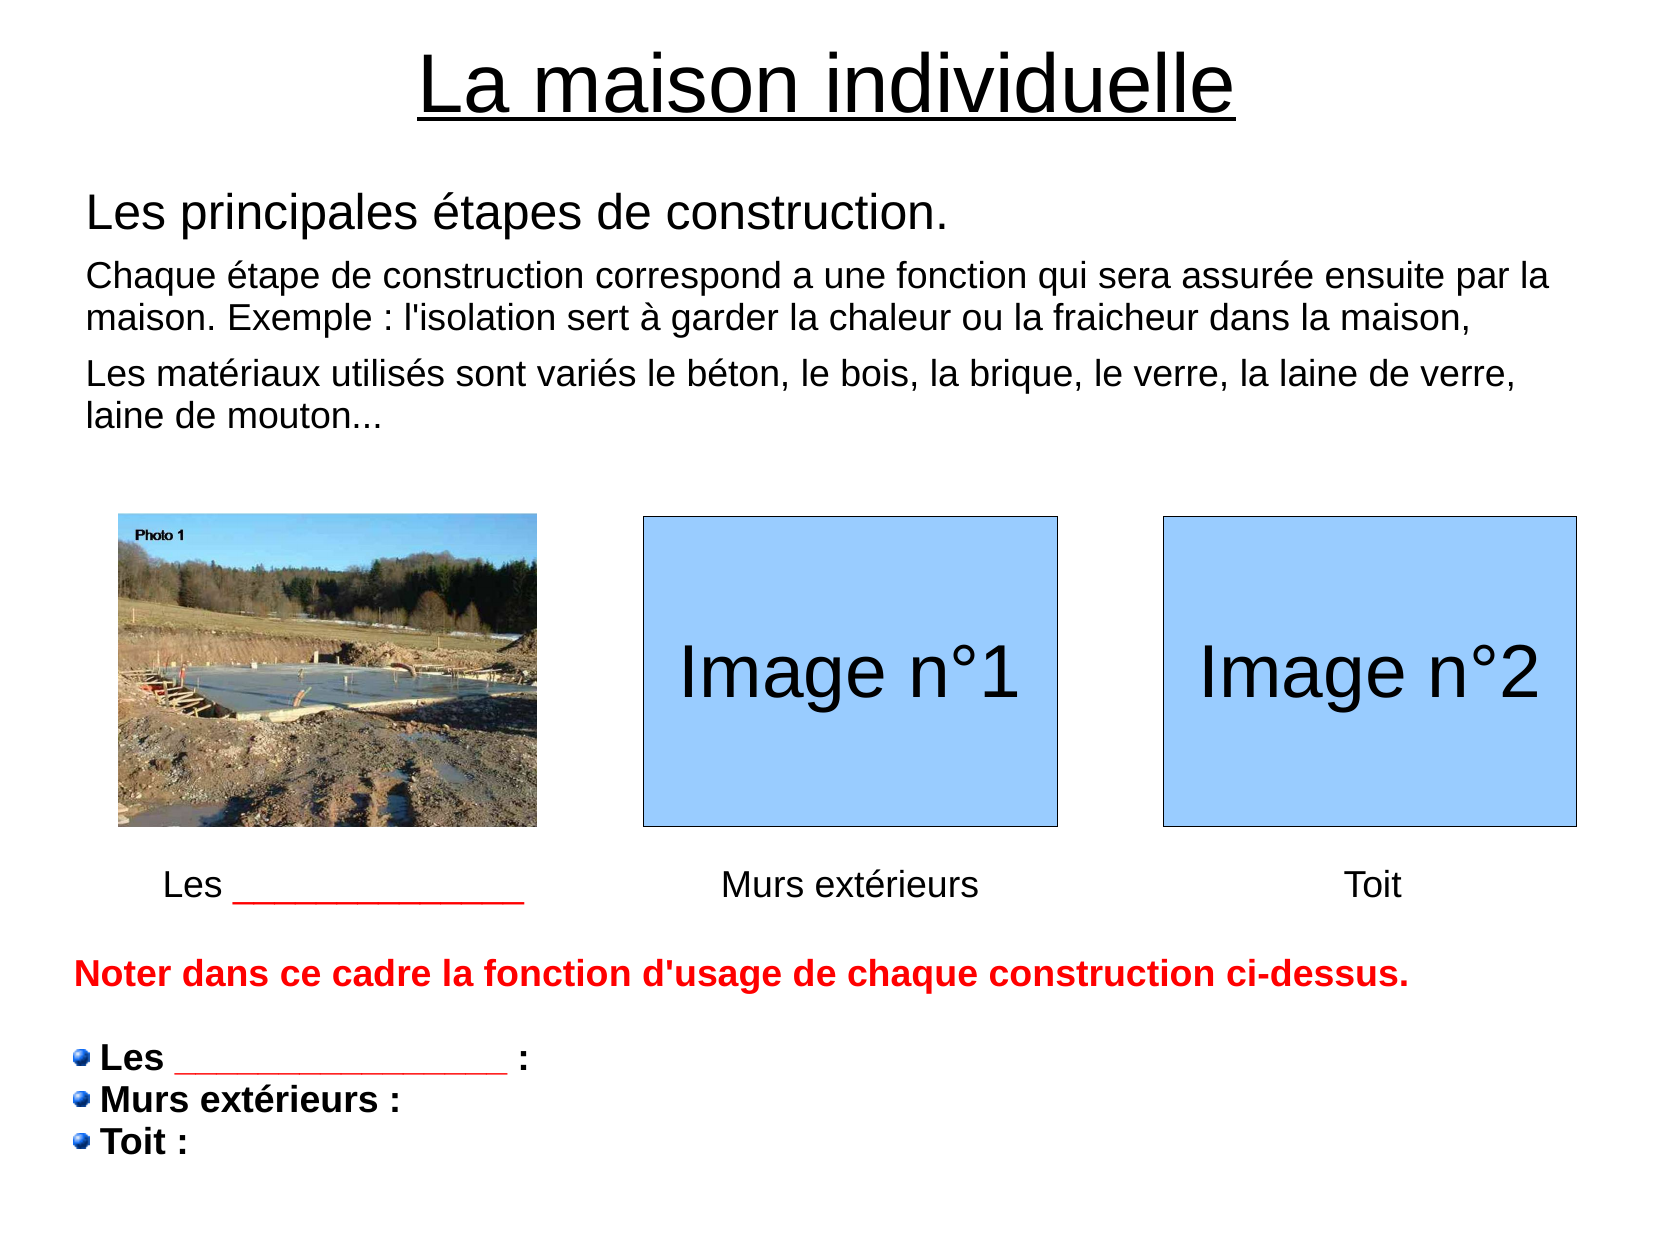

La maison individuelle
Les principales étapes de construction.
Chaque étape de construction correspond a une fonction qui sera assurée ensuite par la maison. Exemple : l'isolation sert à garder la chaleur ou la fraicheur dans la maison,
Les matériaux utilisés sont variés le béton, le bois, la brique, le verre, la laine de verre, laine de mouton...
Image n°1
Image n°2
Les ______________			 Murs extérieurs					Toit
Noter dans ce cadre la fonction d'usage de chaque construction ci-dessus.
 Les ________________ :
 Murs extérieurs :
 Toit :